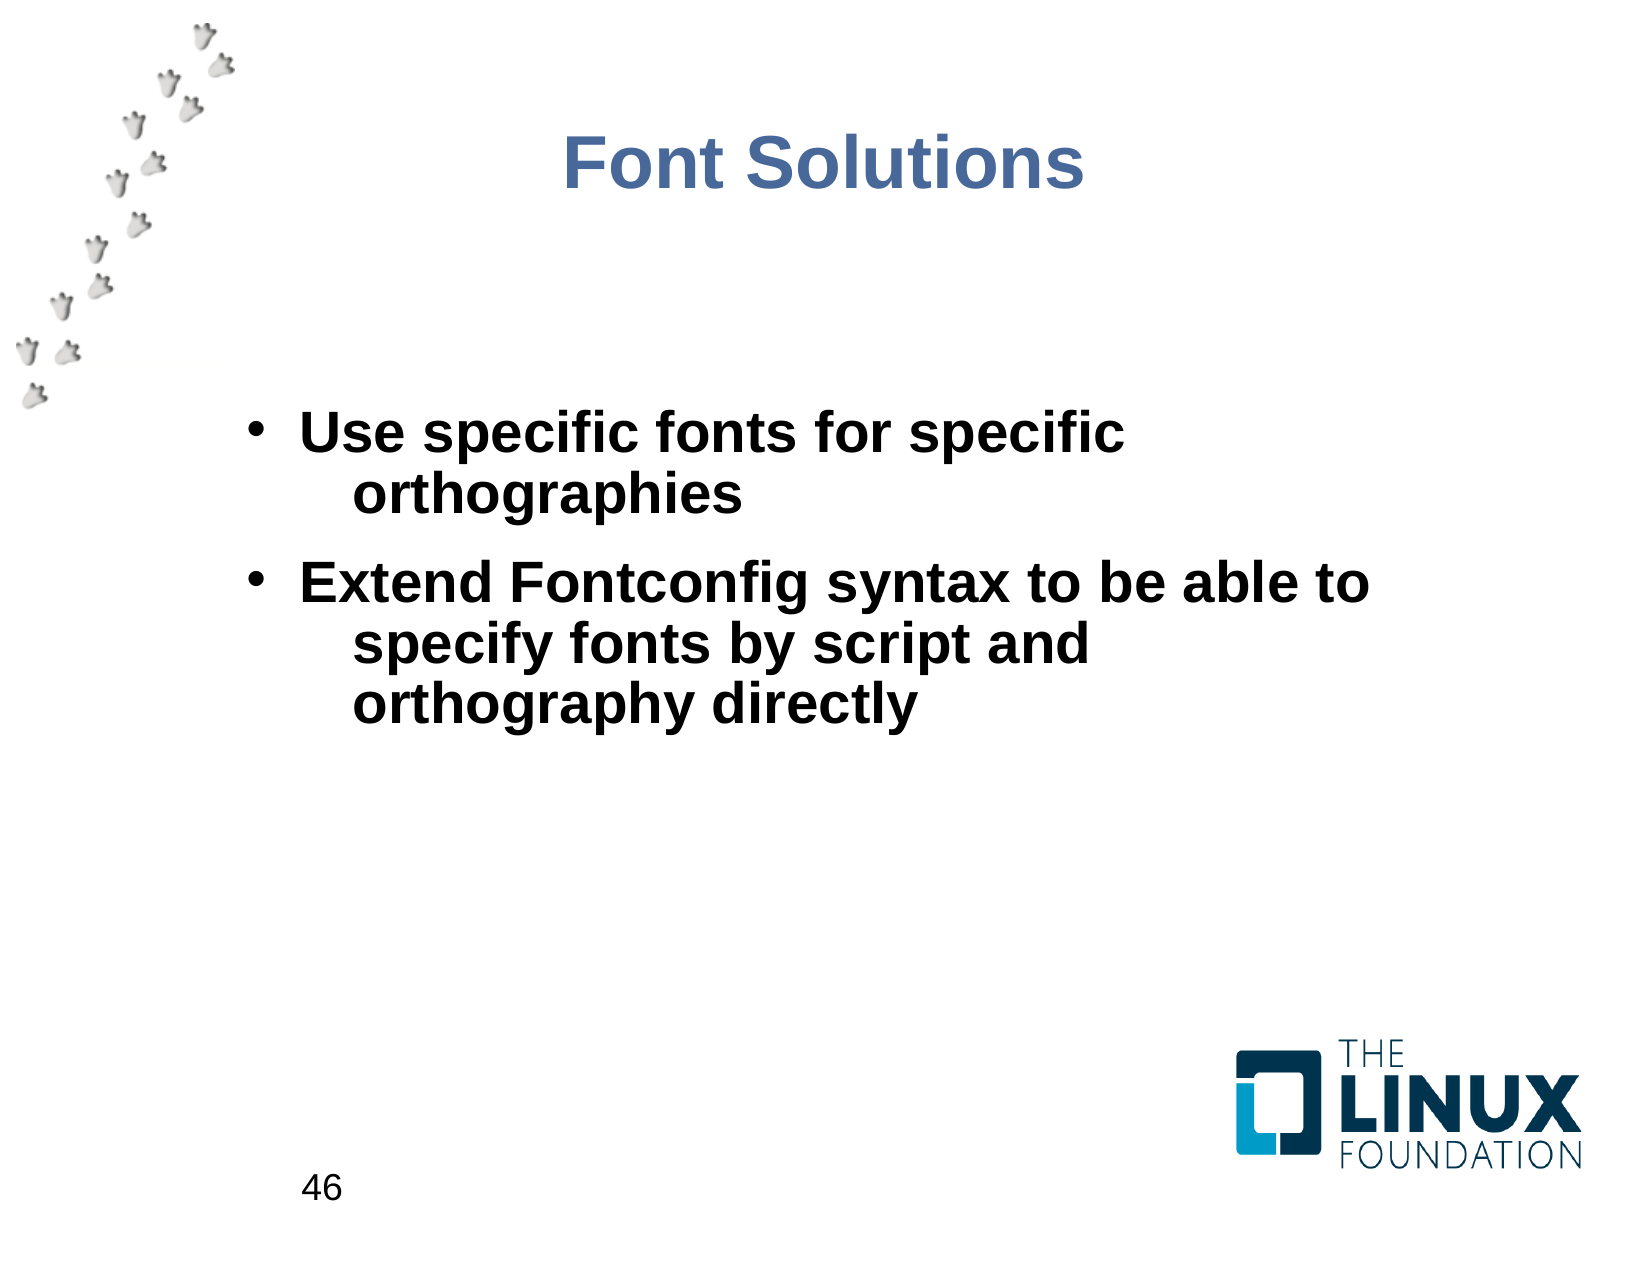

# Font Solutions
Use specific fonts for specific orthographies
Extend Fontconfig syntax to be able to specify fonts by script and orthography directly